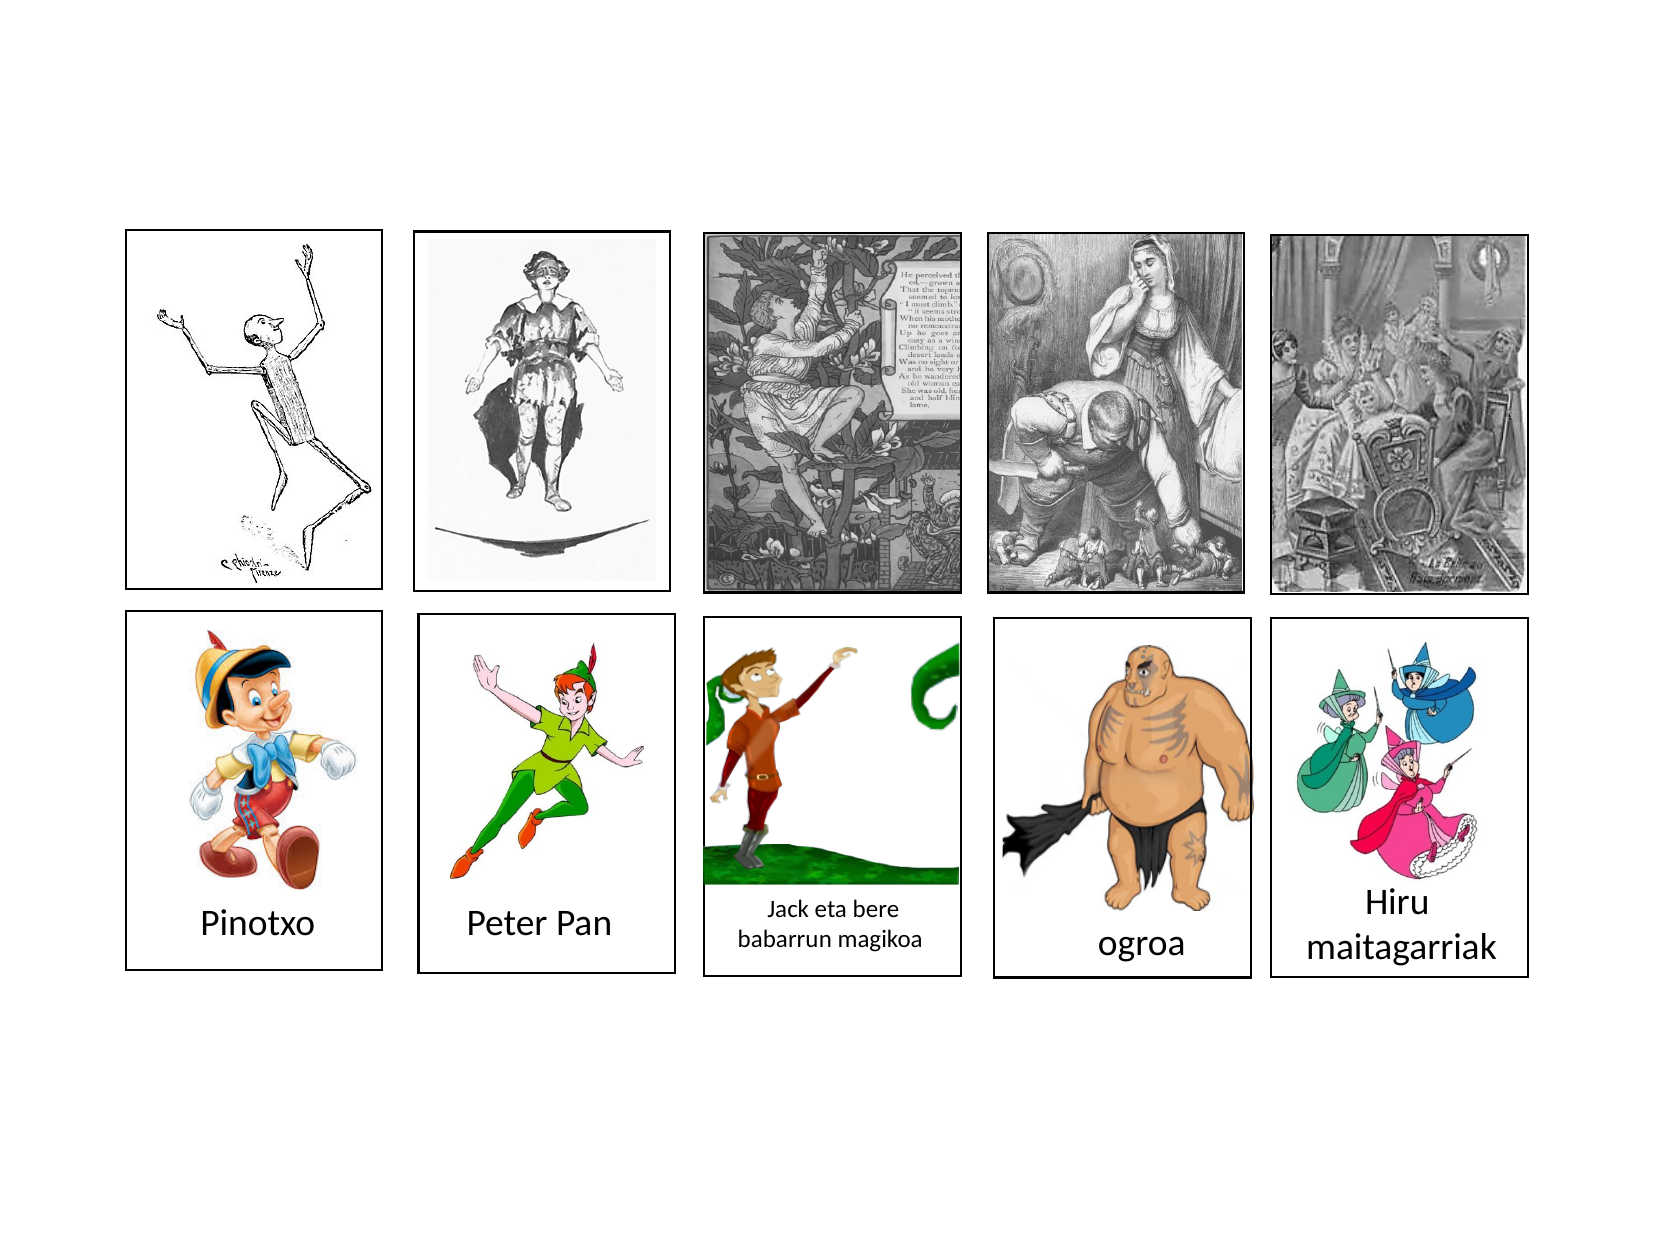

Hiru
maitagarriak
Jack eta bere babarrun magikoa
Pinotxo
Peter Pan
ogroa